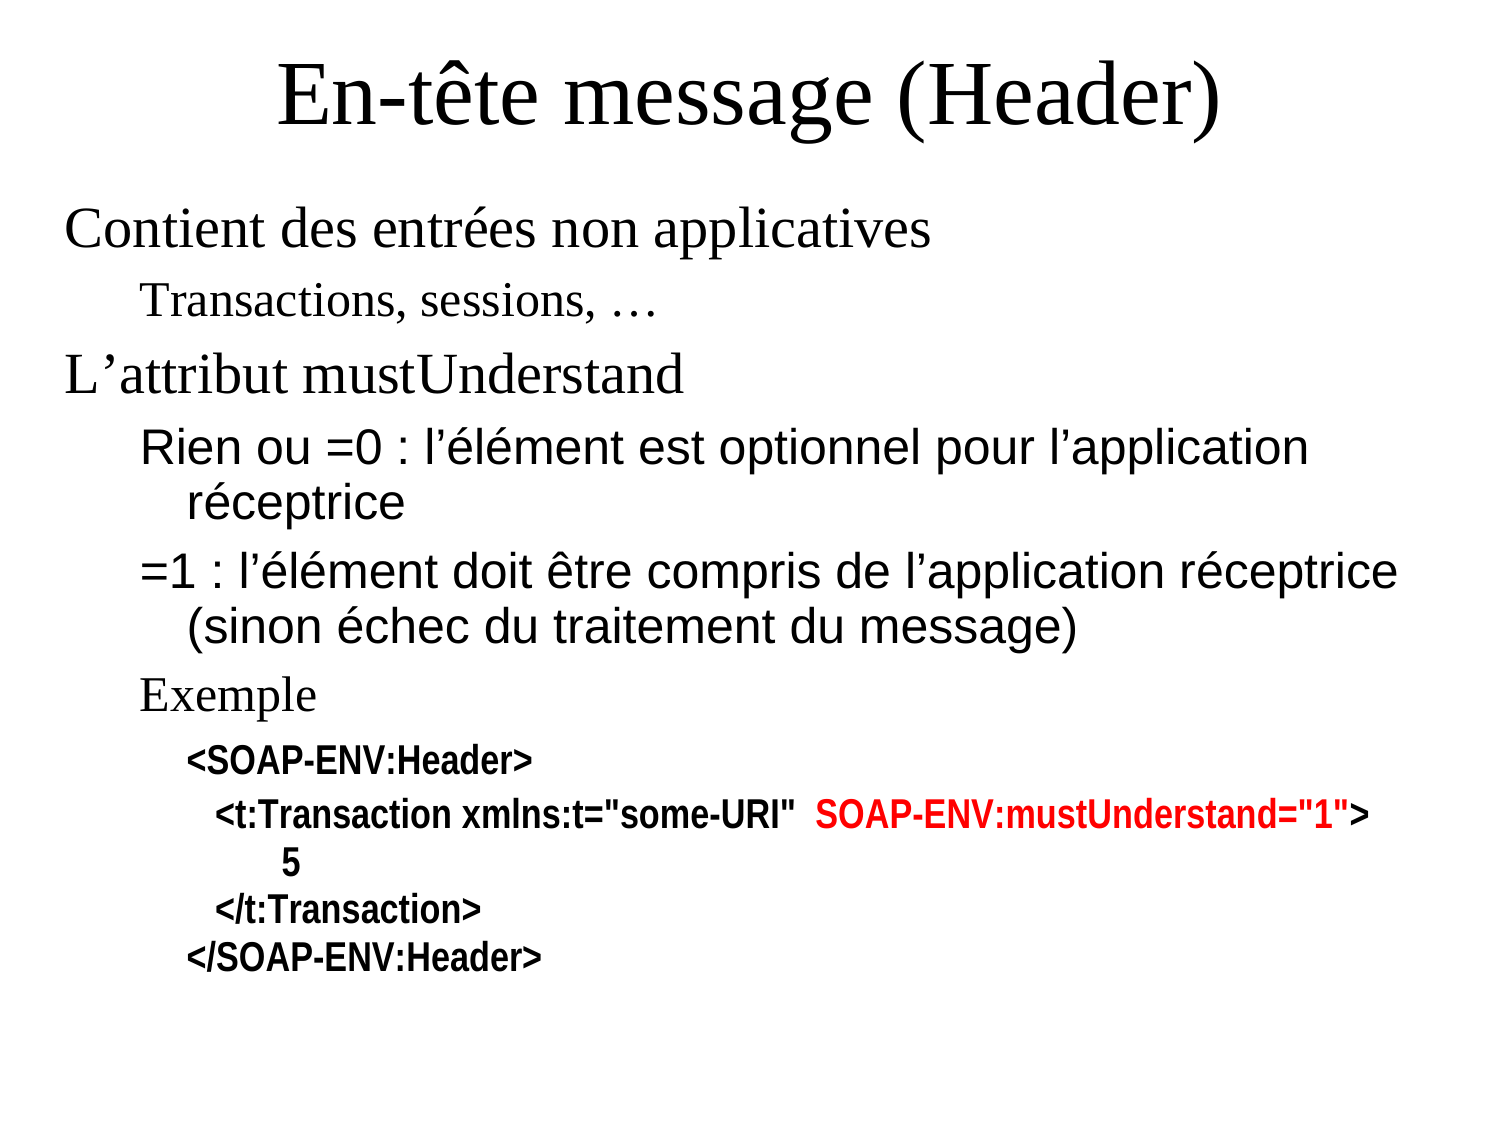

# En-tête message (Header)
Contient des entrées non applicatives
Transactions, sessions, …
L’attribut mustUnderstand
Rien ou =0 : l’élément est optionnel pour l’application réceptrice
=1 : l’élément doit être compris de l’application réceptrice (sinon échec du traitement du message)
Exemple
	<SOAP-ENV:Header>
   <t:Transaction xmlns:t="some-URI" SOAP-ENV:mustUnderstand="1">
          5
   </t:Transaction>
</SOAP-ENV:Header>